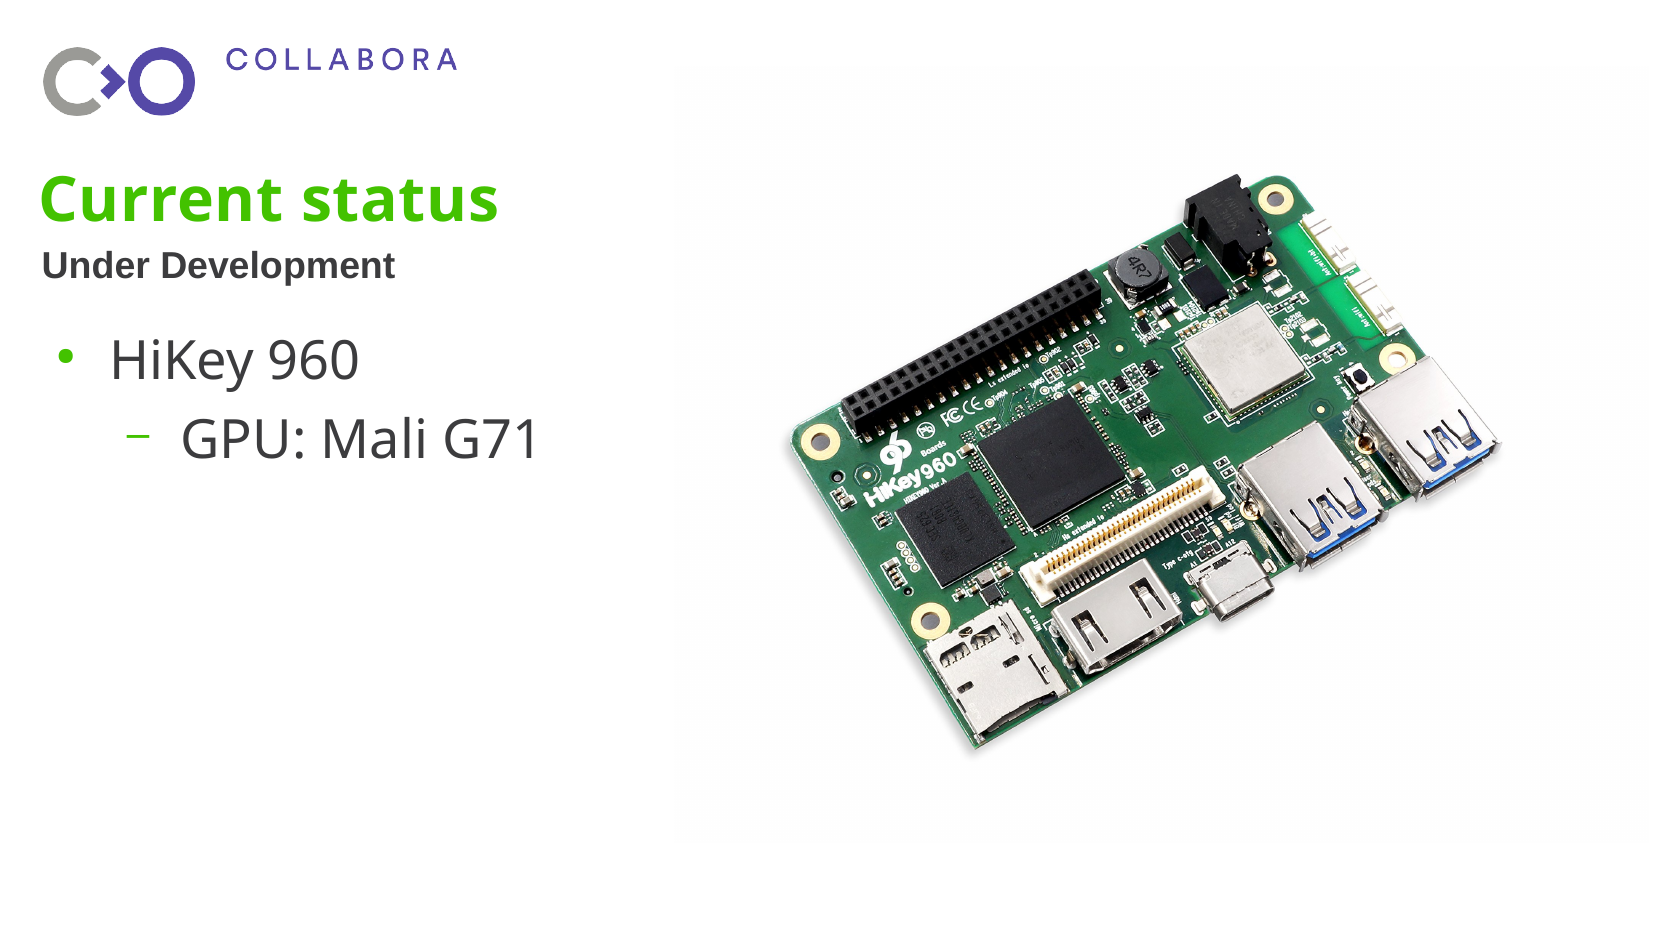

# Current status
Under Development
HiKey 960
GPU: Mali G71